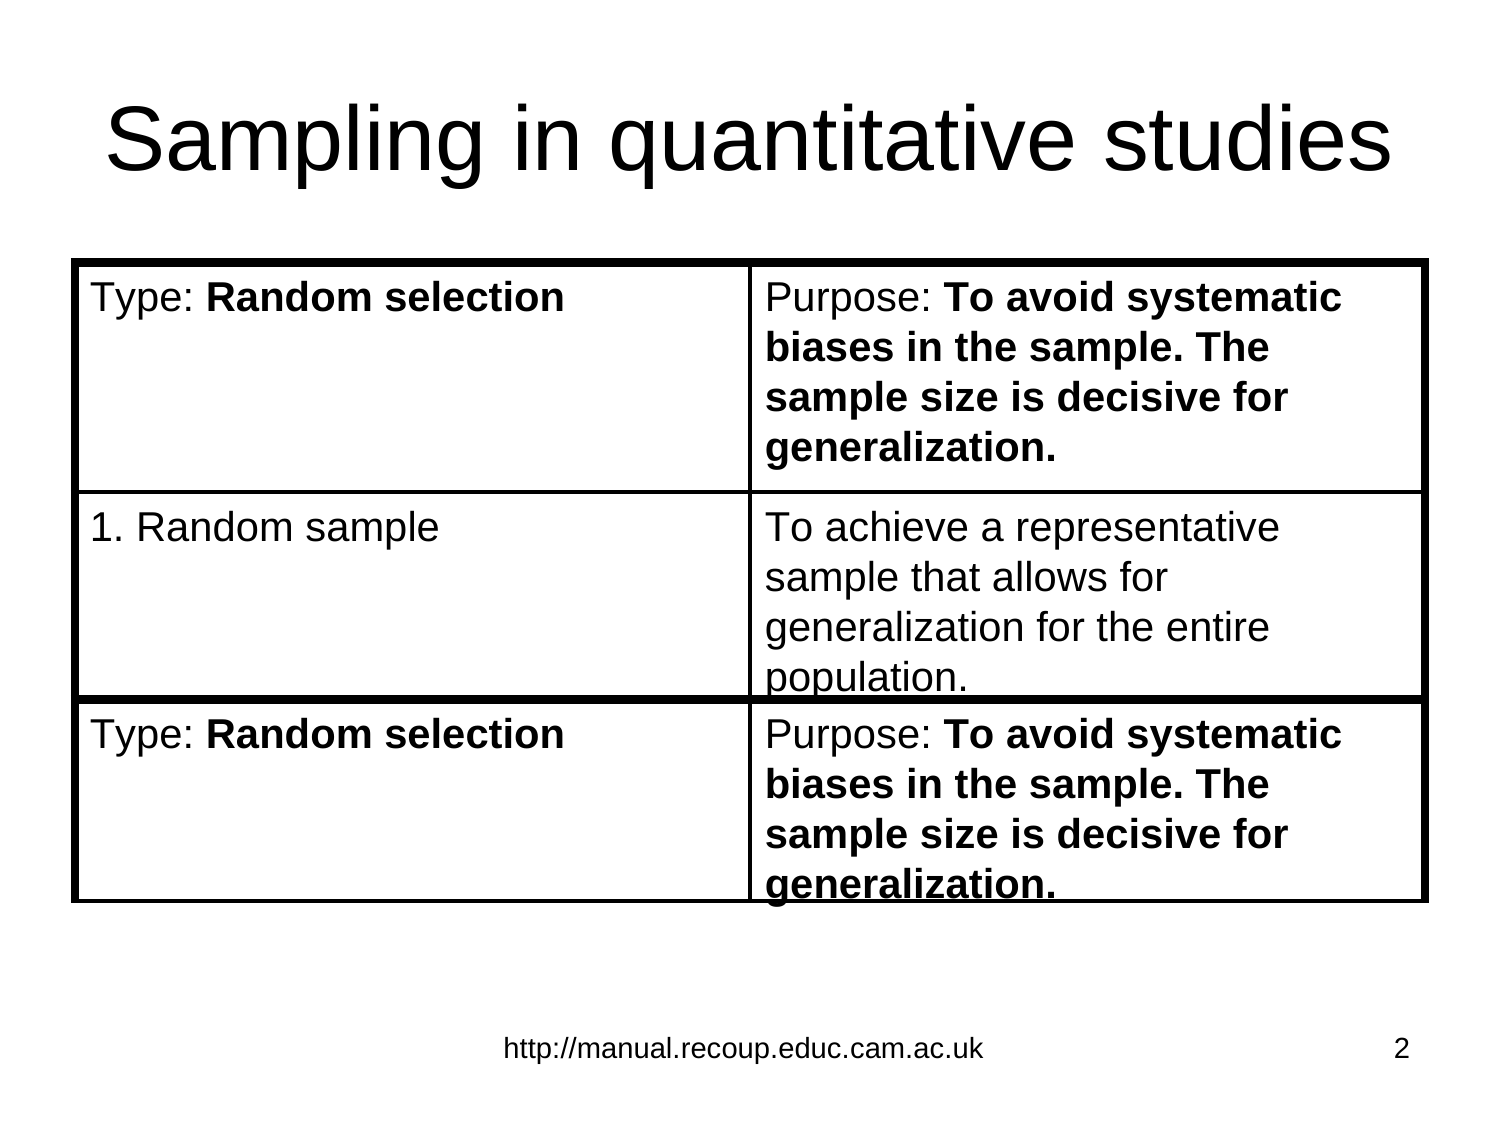

# Sampling in quantitative studies
| Type: Random selection | Purpose: To avoid systematic biases in the sample. The sample size is decisive for generalization. |
| --- | --- |
| 1. Random sample | To achieve a representative sample that allows for generalization for the entire population. |
| Type: Random selection | Purpose: To avoid systematic biases in the sample. The sample size is decisive for generalization. |
http://manual.recoup.educ.cam.ac.uk
2